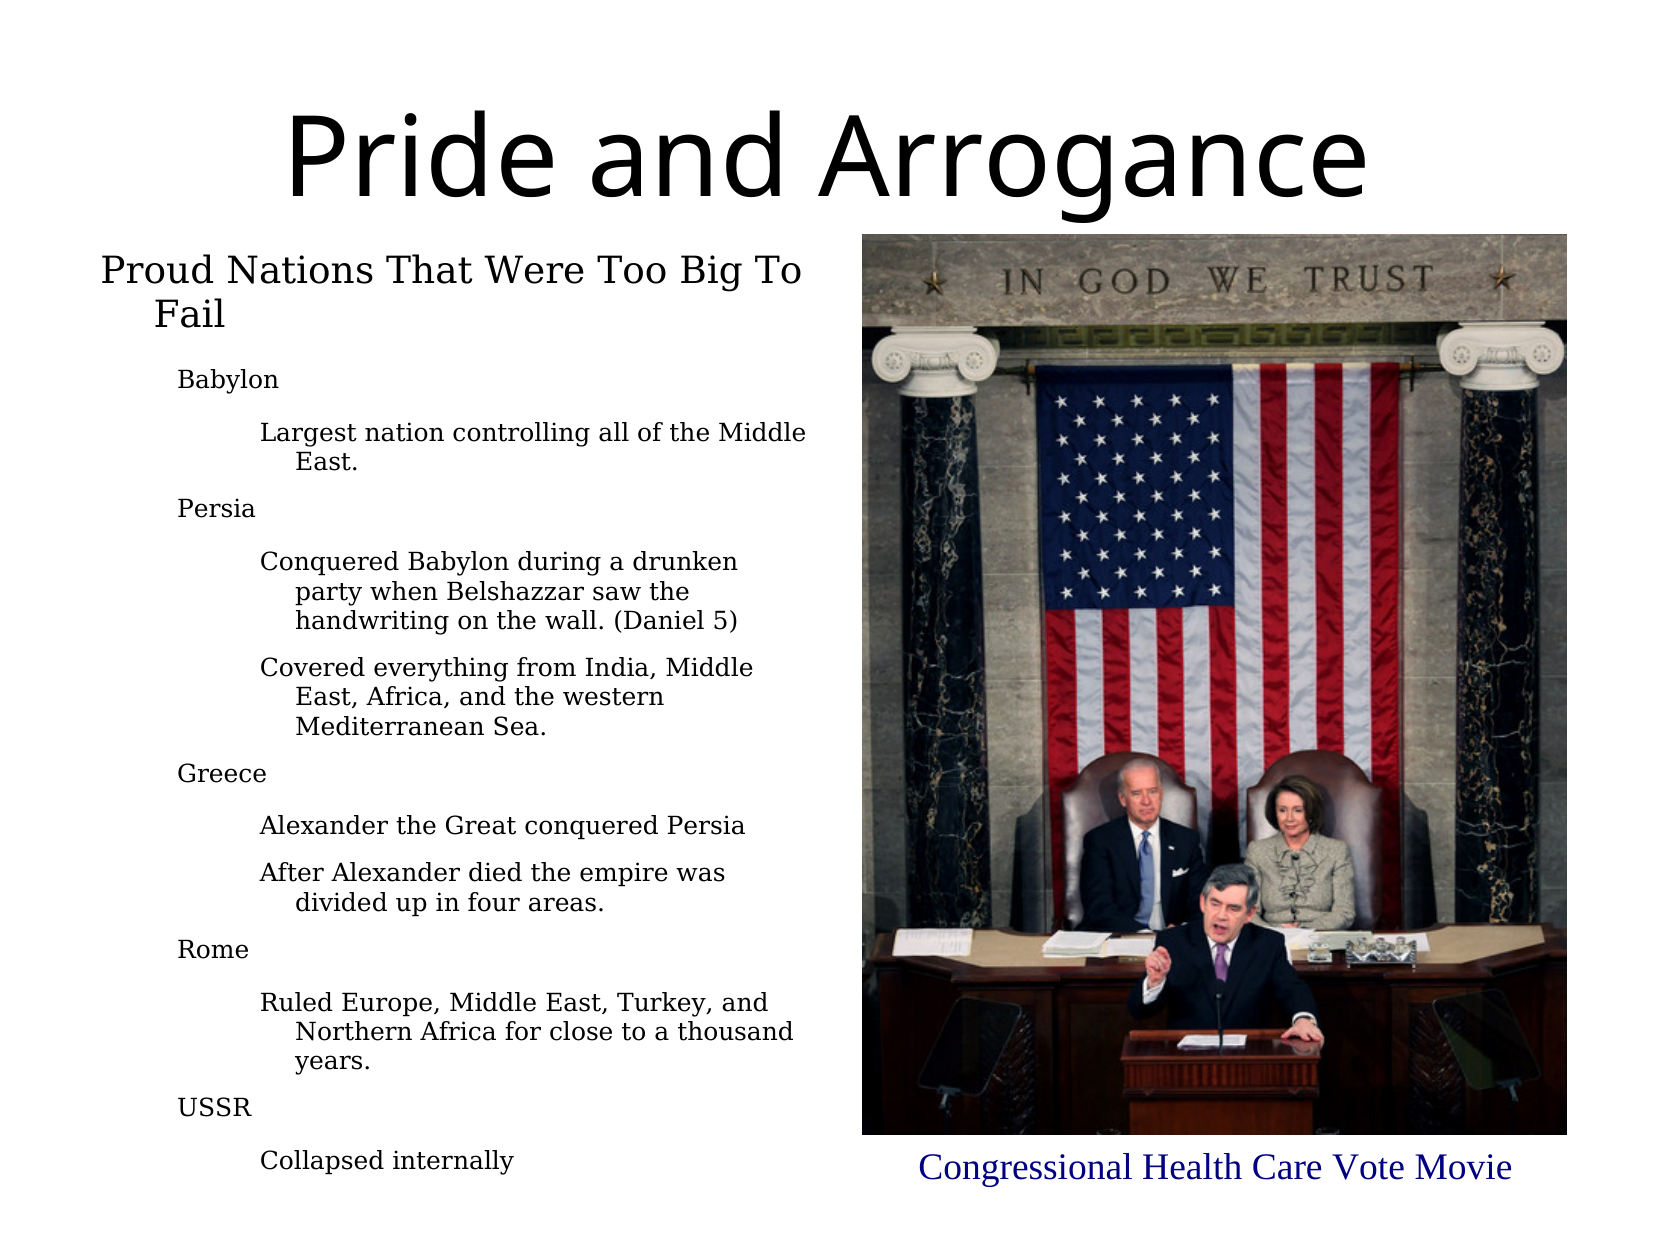

# Pride and Arrogance
Proud Nations That Were Too Big To Fail
Babylon
Largest nation controlling all of the Middle East.
Persia
Conquered Babylon during a drunken party when Belshazzar saw the handwriting on the wall. (Daniel 5)
Covered everything from India, Middle East, Africa, and the western Mediterranean Sea.
Greece
Alexander the Great conquered Persia
After Alexander died the empire was divided up in four areas.
Rome
Ruled Europe, Middle East, Turkey, and Northern Africa for close to a thousand years.
USSR
Collapsed internally
Congressional Health Care Vote Movie